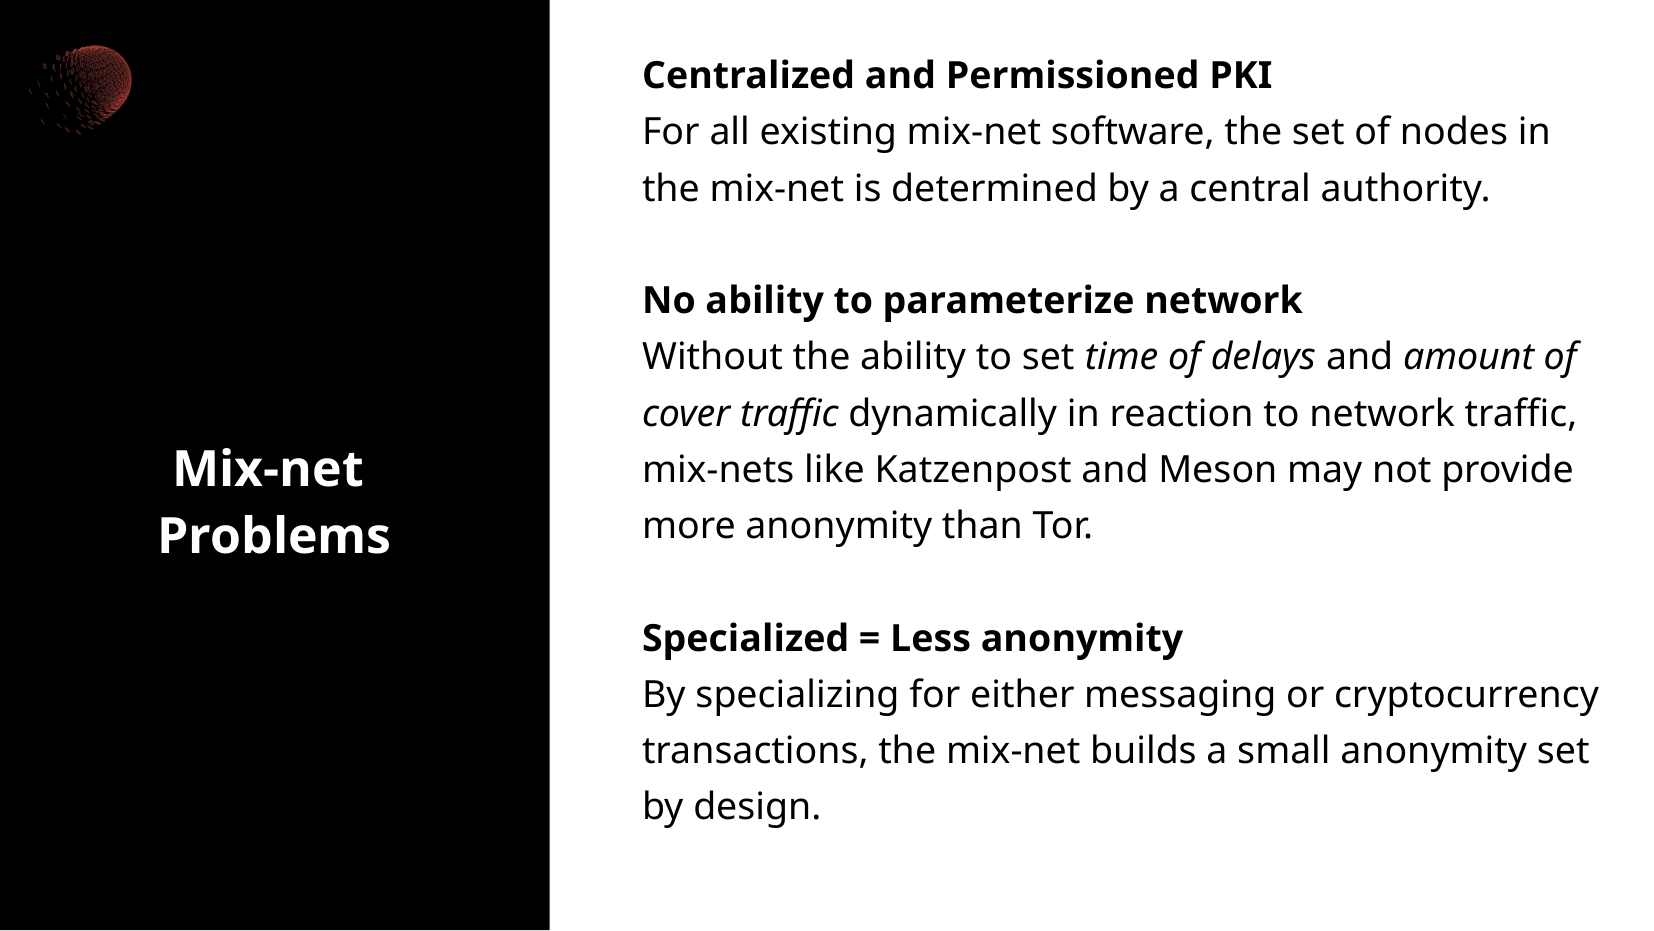

Centralized and Permissioned PKI
For all existing mix-net software, the set of nodes in the mix-net is determined by a central authority.
No ability to parameterize network
Without the ability to set time of delays and amount of cover traffic dynamically in reaction to network traffic, mix-nets like Katzenpost and Meson may not provide more anonymity than Tor.
Specialized = Less anonymity
By specializing for either messaging or cryptocurrency transactions, the mix-net builds a small anonymity set by design.
# Mix-net Problems